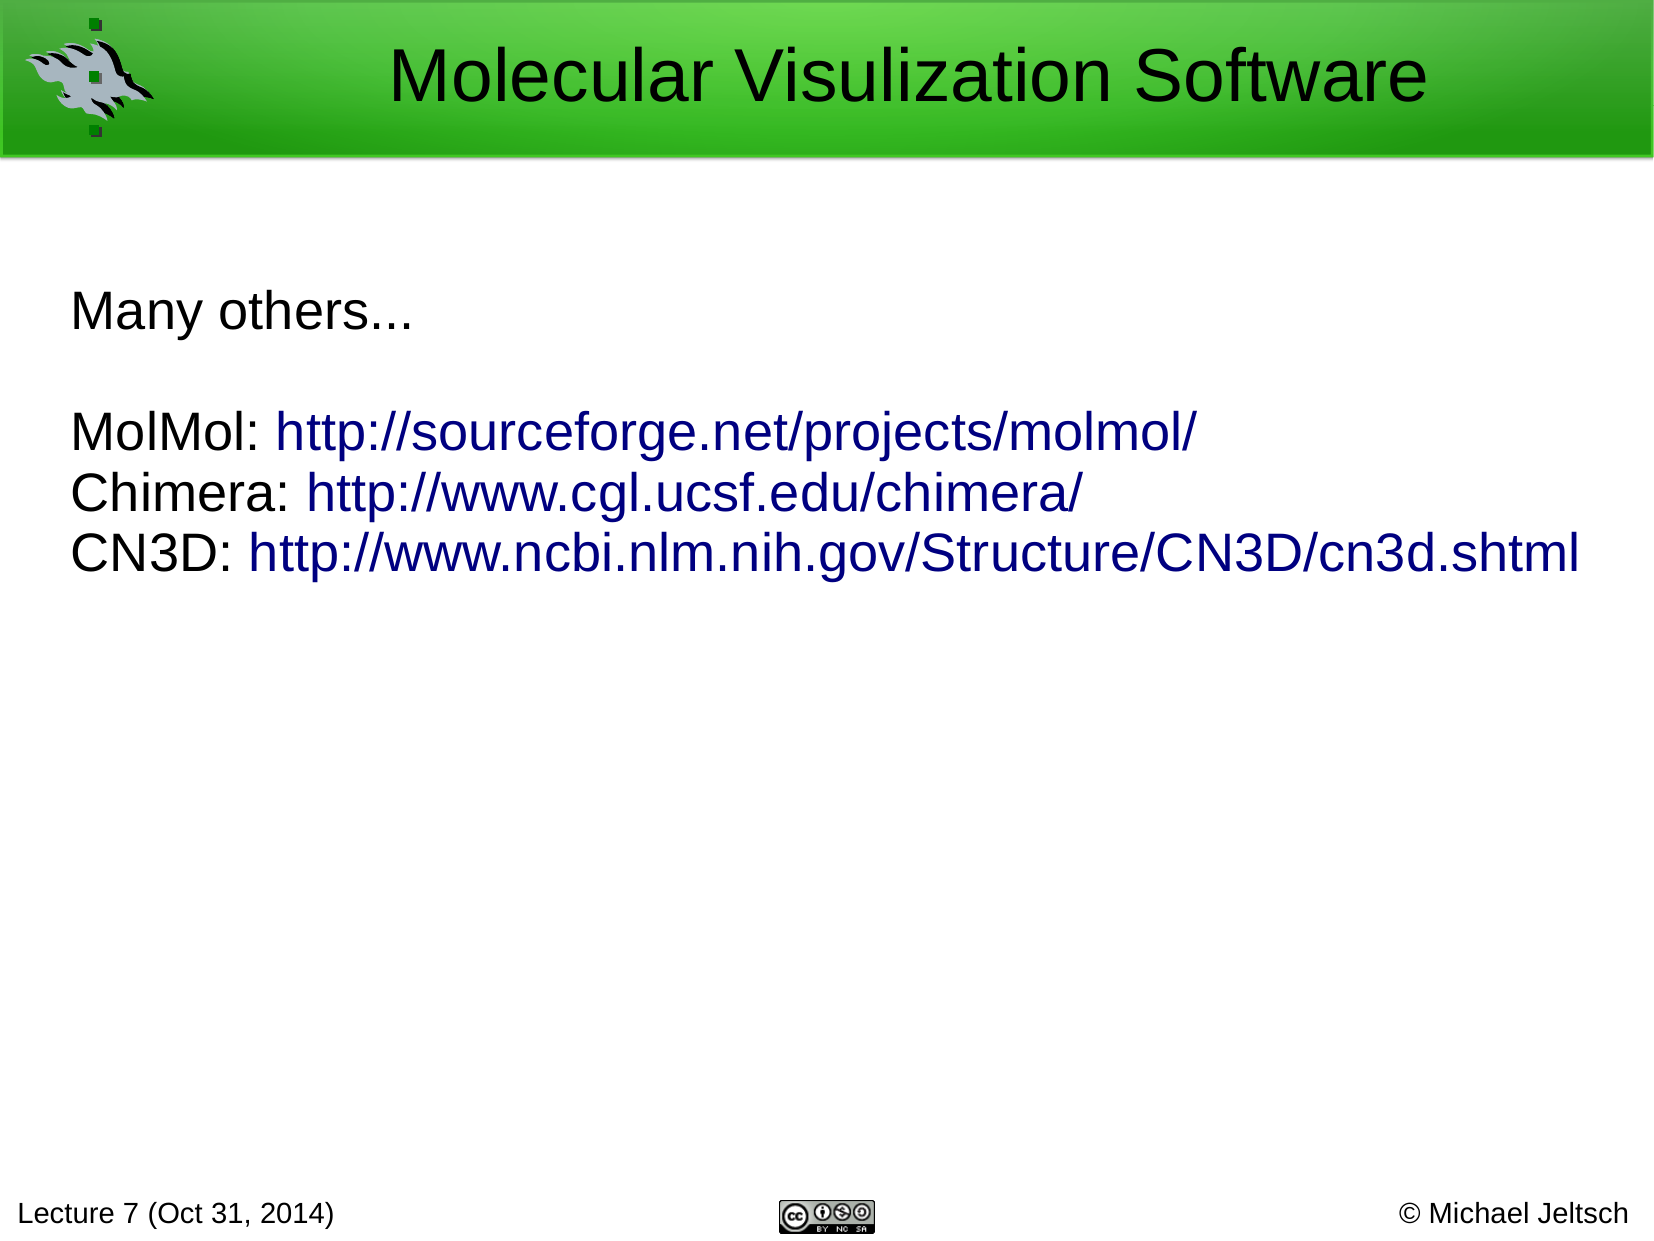

# Molecular Visulization Software
Many others...
MolMol: http://sourceforge.net/projects/molmol/
Chimera: http://www.cgl.ucsf.edu/chimera/
CN3D: http://www.ncbi.nlm.nih.gov/Structure/CN3D/cn3d.shtml